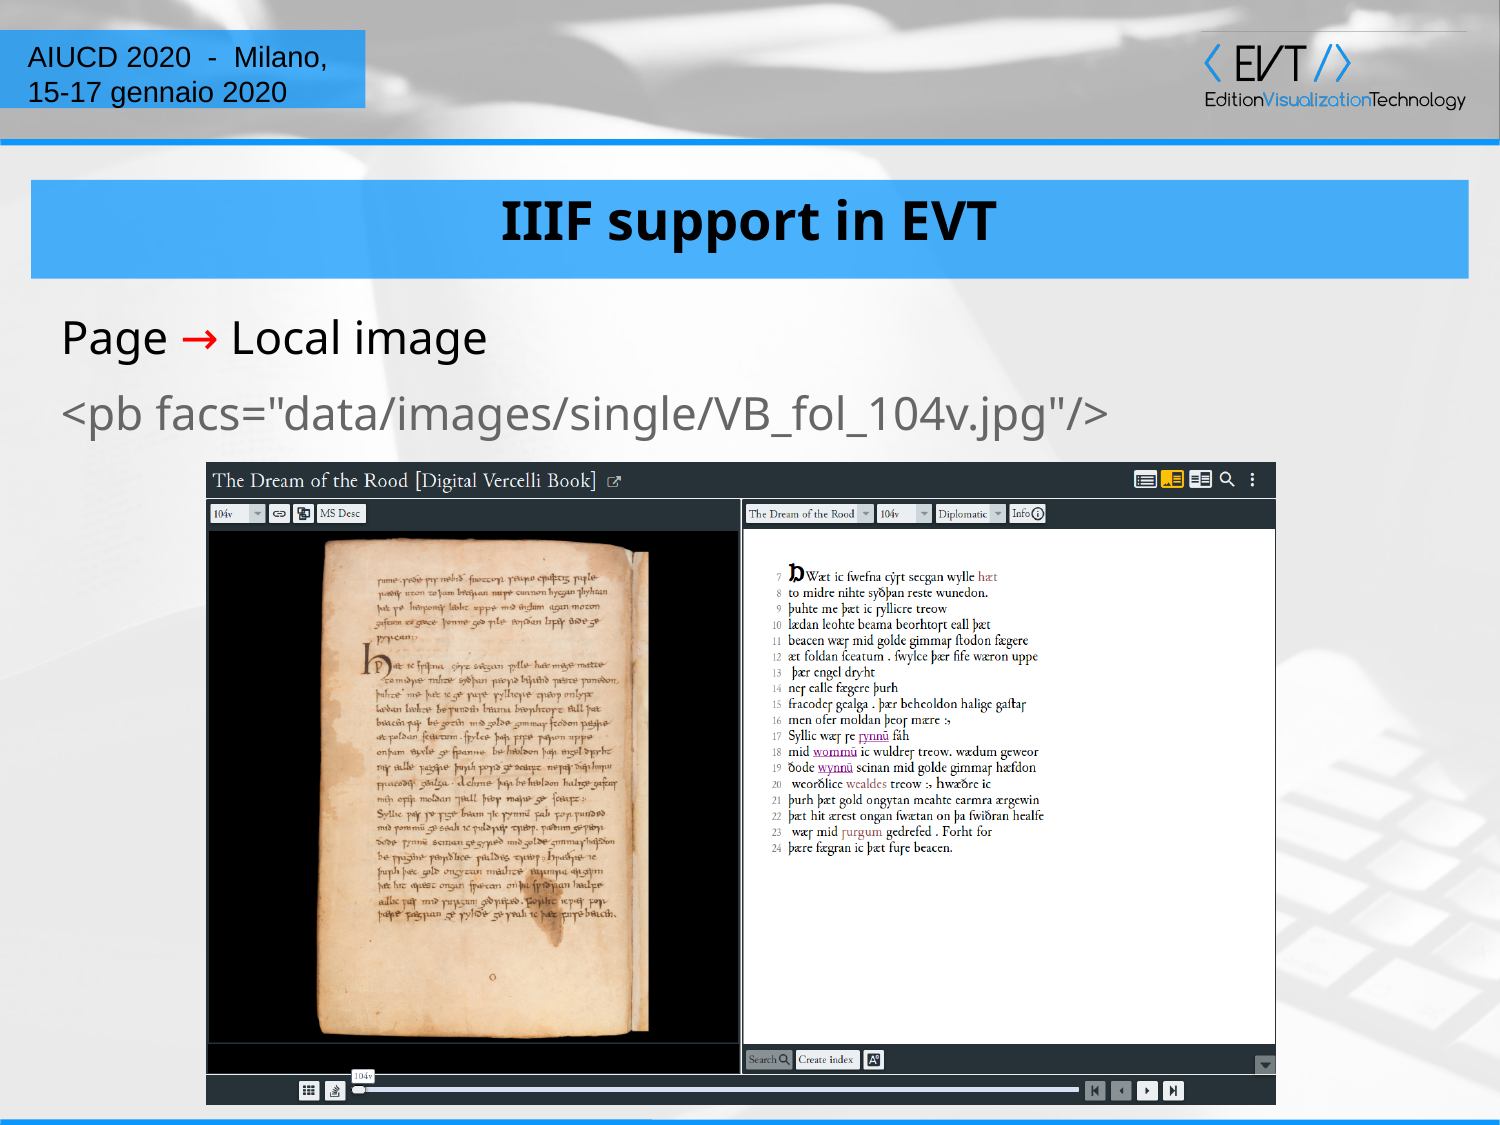

IIIF support in EVT
# Page → Local image
<pb facs="data/images/single/VB_fol_104v.jpg"/>